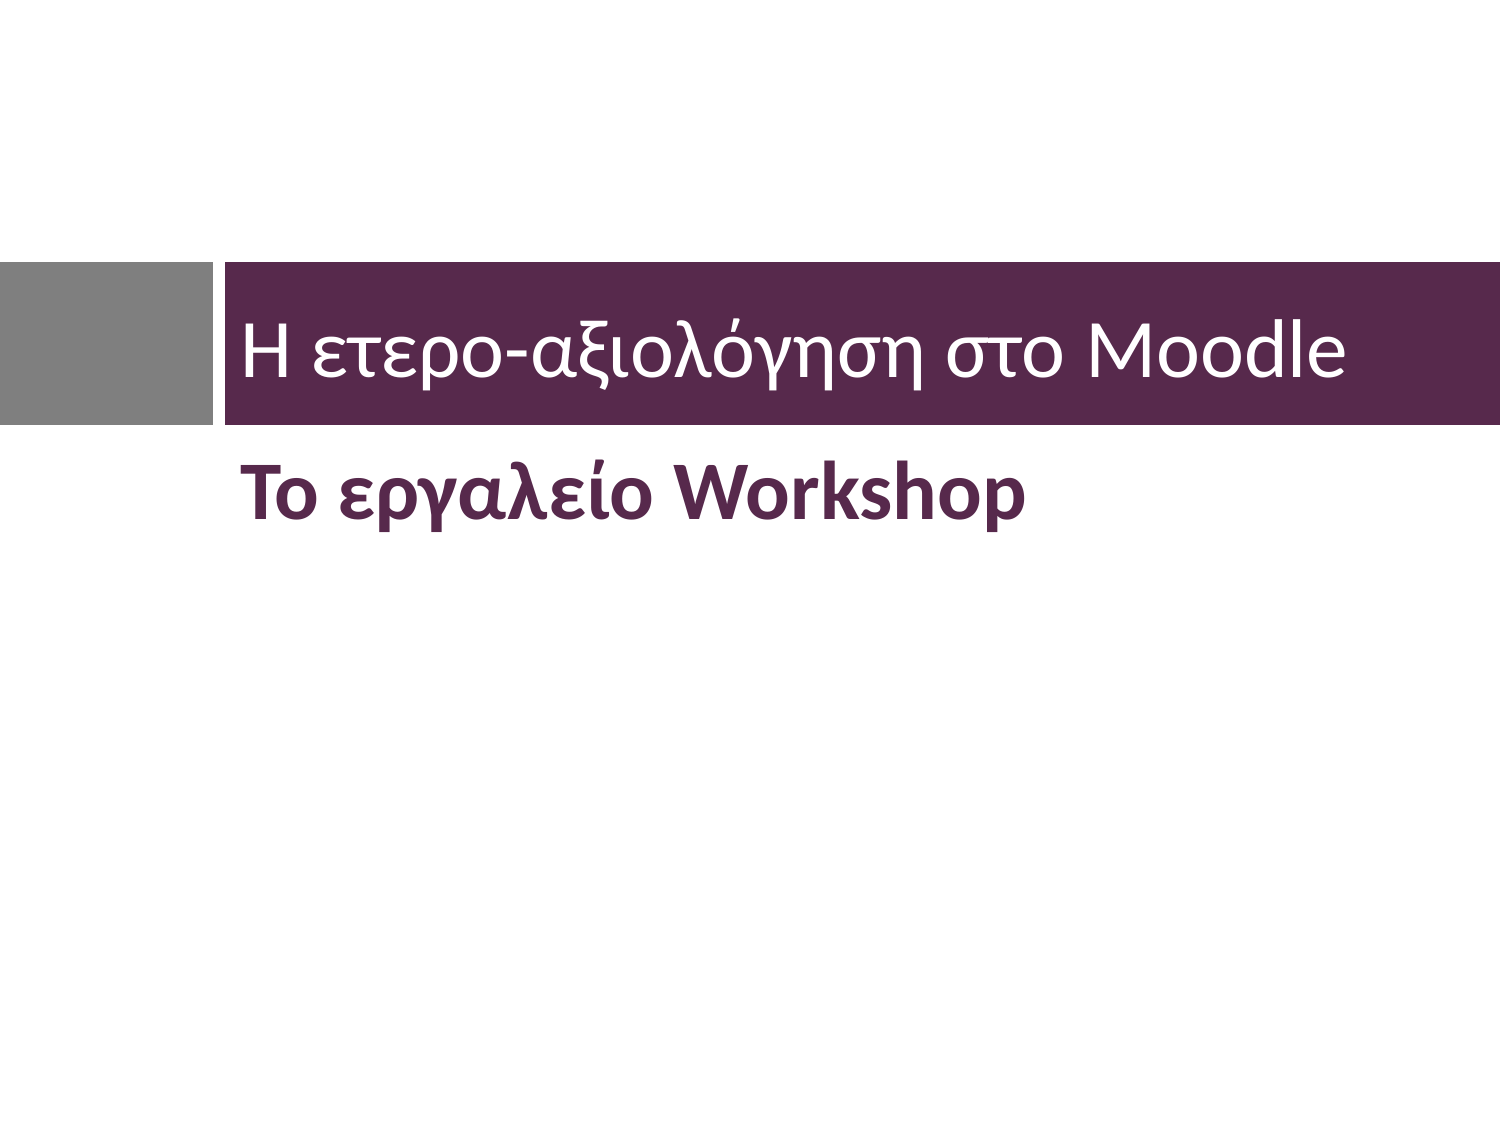

Η ετερο-αξιολόγηση στο Moodle
# Το εργαλείο Workshop